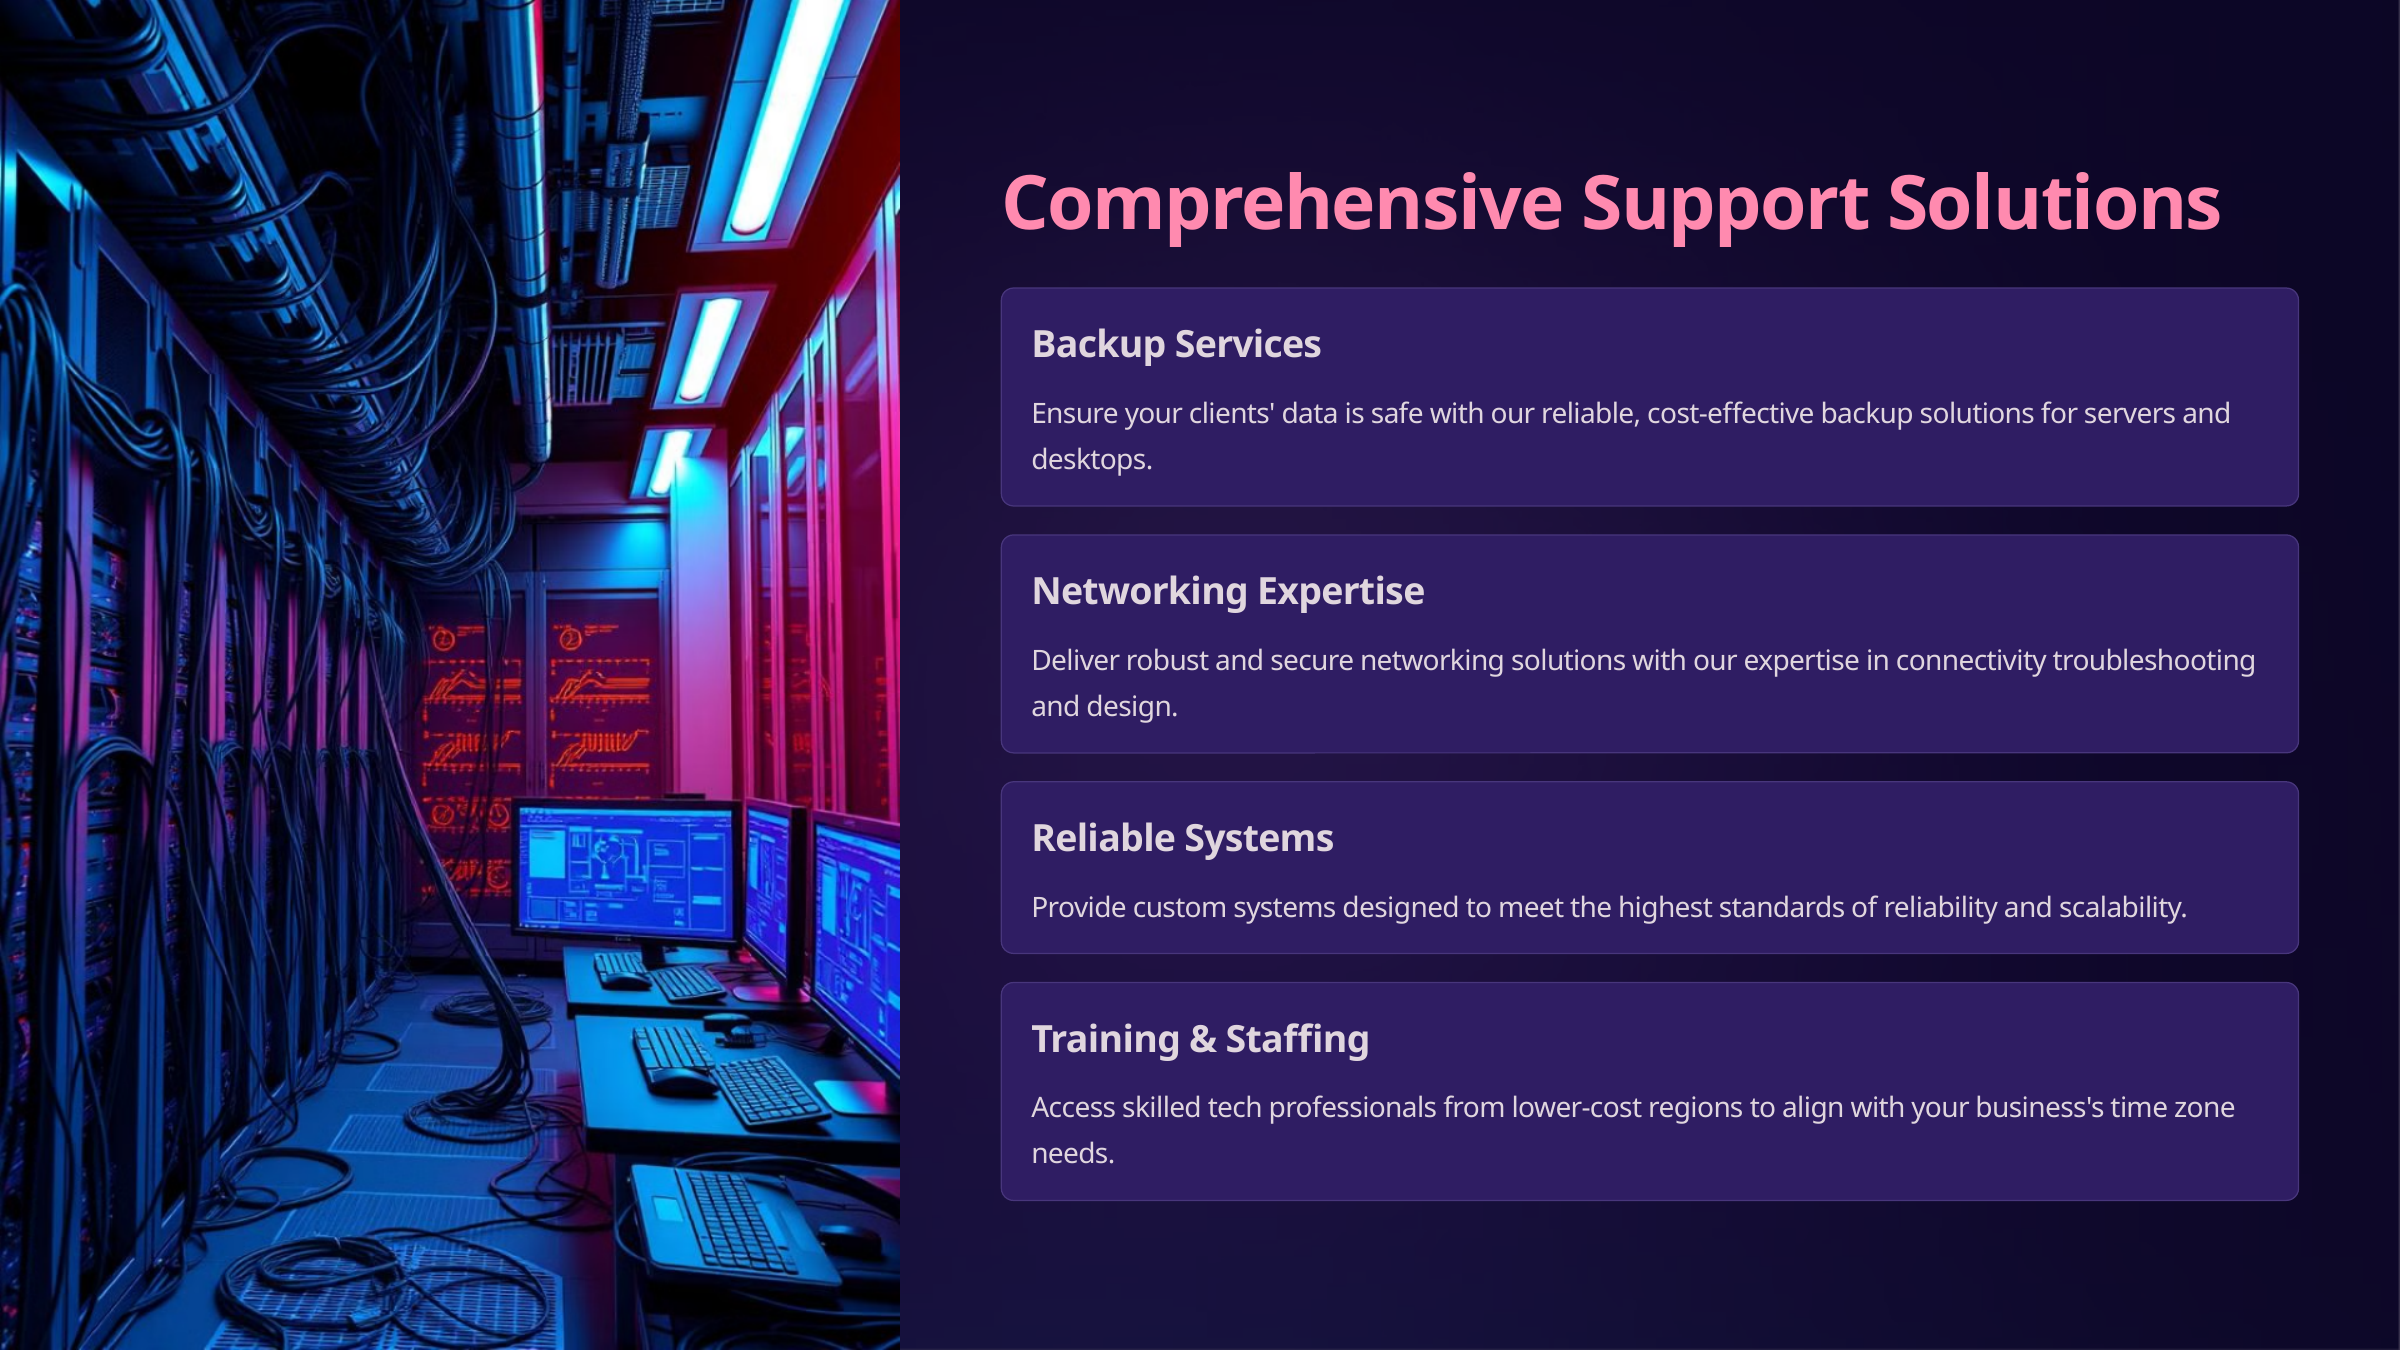

Comprehensive Support Solutions
Backup Services
Ensure your clients' data is safe with our reliable, cost-effective backup solutions for servers and desktops.
Networking Expertise
Deliver robust and secure networking solutions with our expertise in connectivity troubleshooting and design.
Reliable Systems
Provide custom systems designed to meet the highest standards of reliability and scalability.
Training & Staffing
Access skilled tech professionals from lower-cost regions to align with your business's time zone needs.